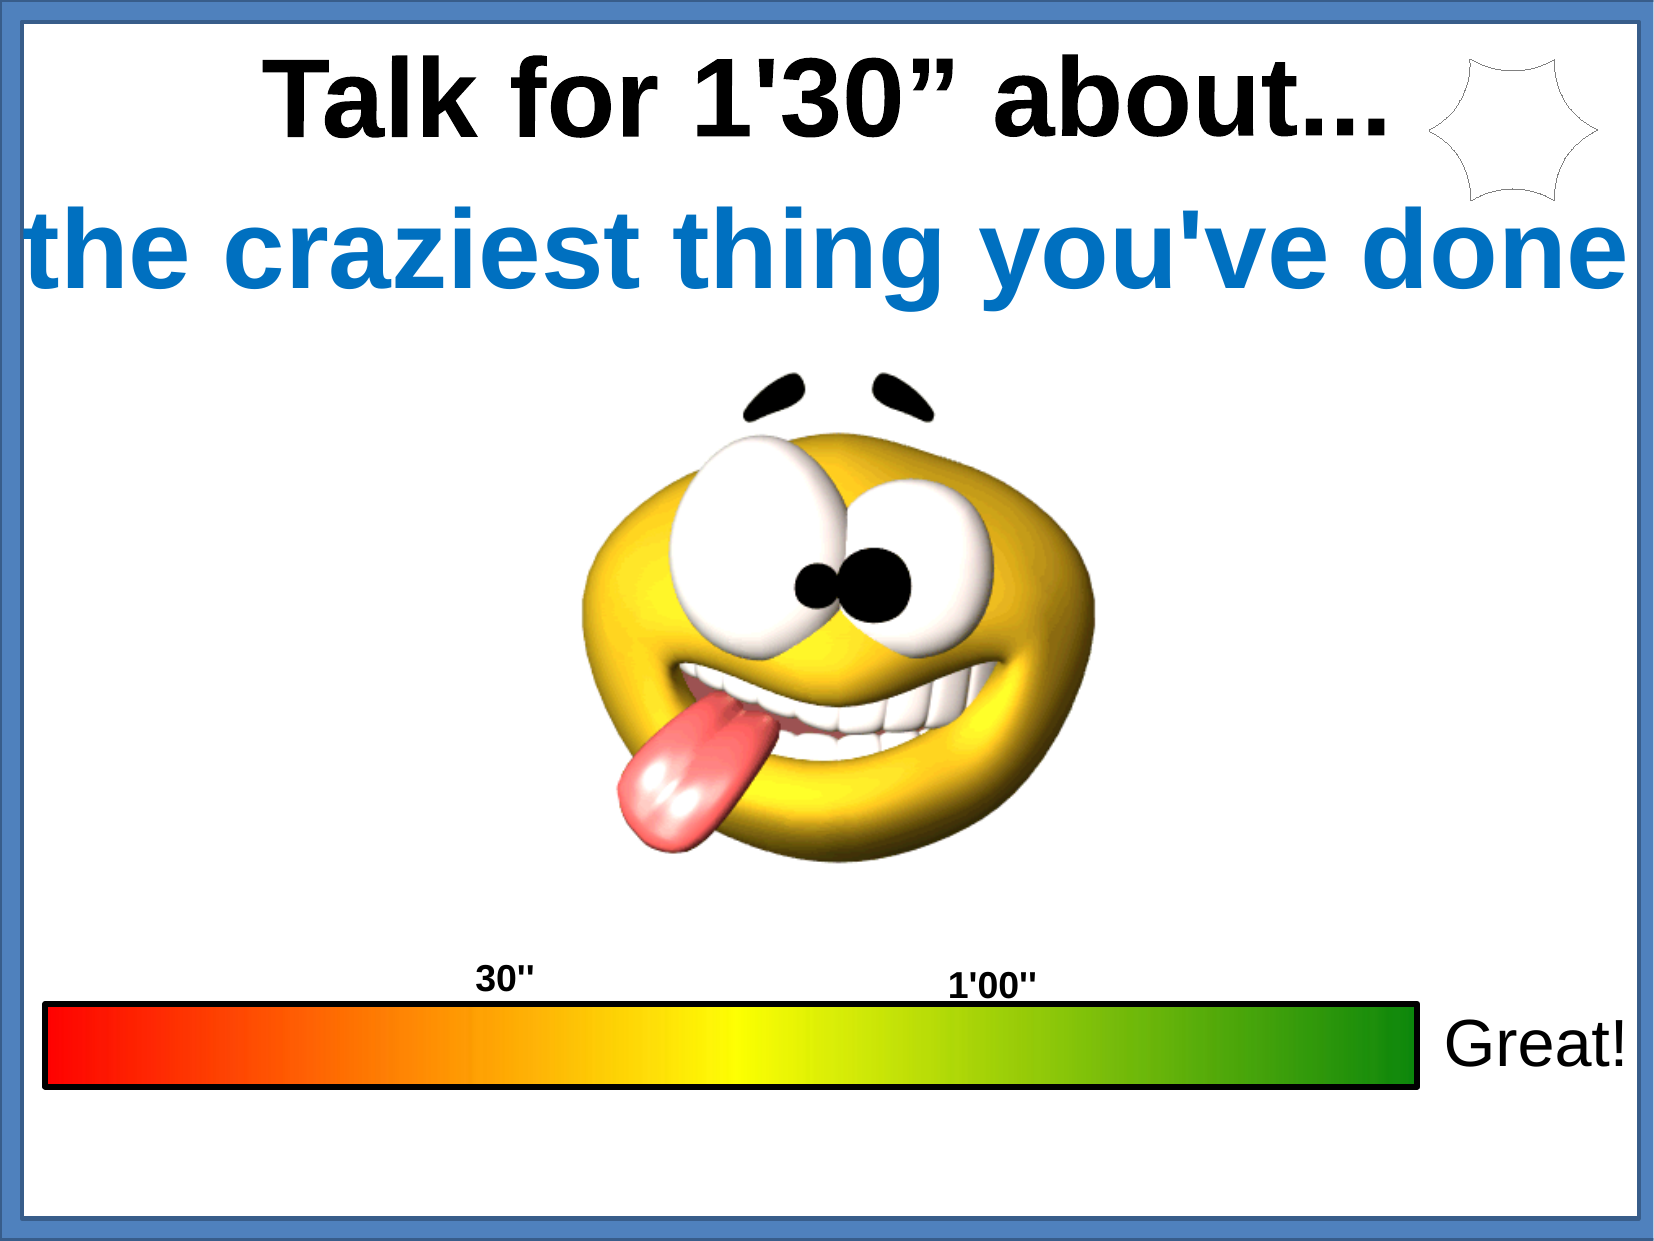

Talk for 1'30” about...
the craziest thing you've done
30''
1'00''
Great!